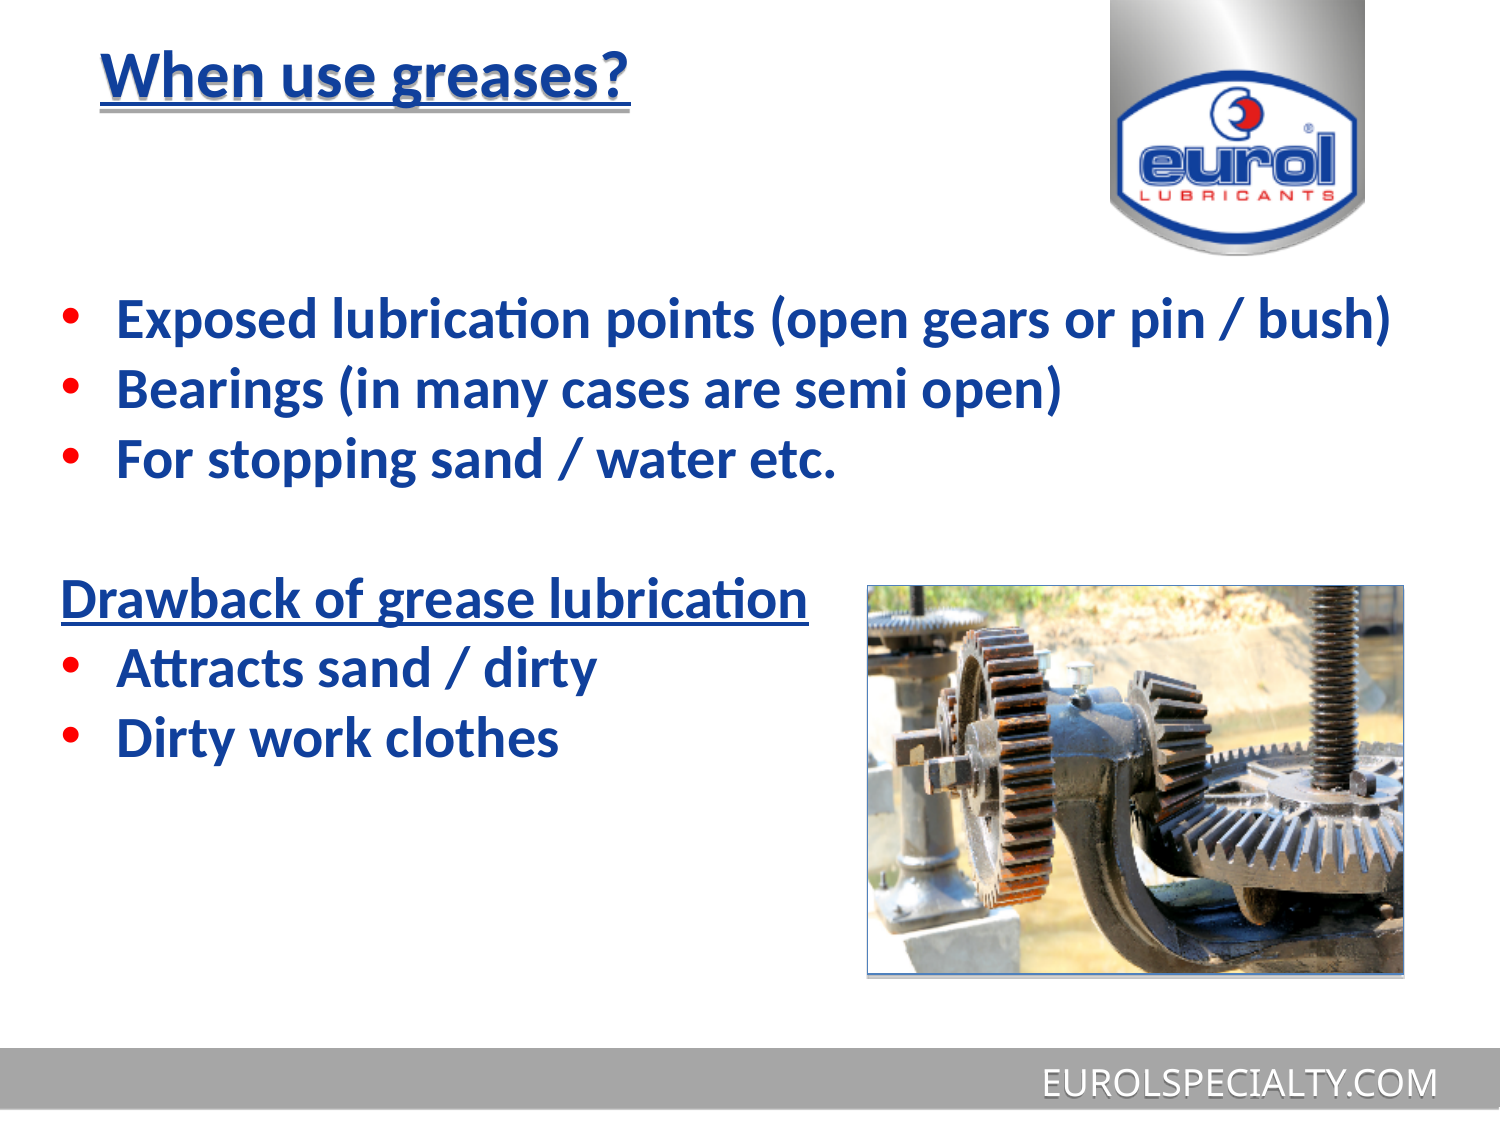

When use greases?
# Exposed lubrication points (open gears or pin / bush)
Bearings (in many cases are semi open)
For stopping sand / water etc.
Drawback of grease lubrication
Attracts sand / dirty
Dirty work clothes